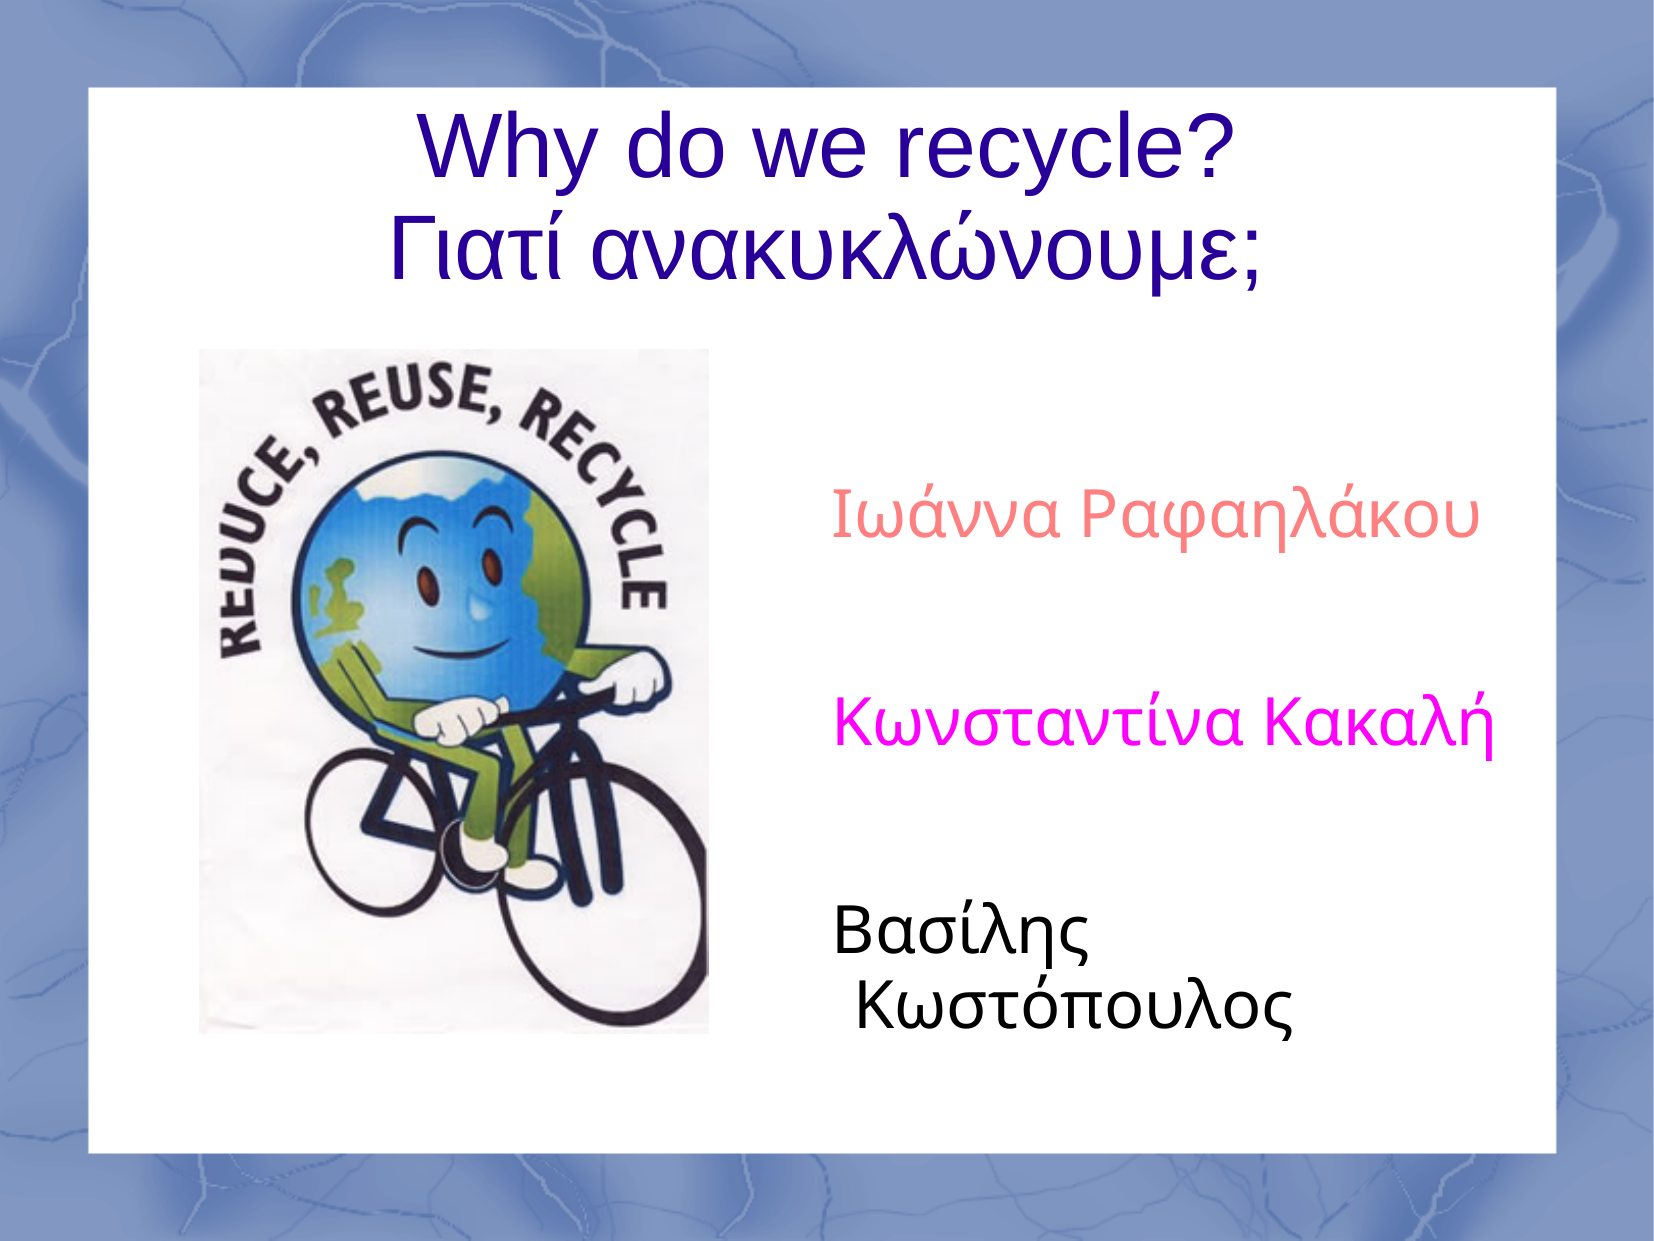

# Why do we recycle? Γιατί ανακυκλώνουμε;
 Ιωάννα Ραφαηλάκου
 Κωνσταντίνα Κακαλή
 Βασίλης Κωστόπουλος